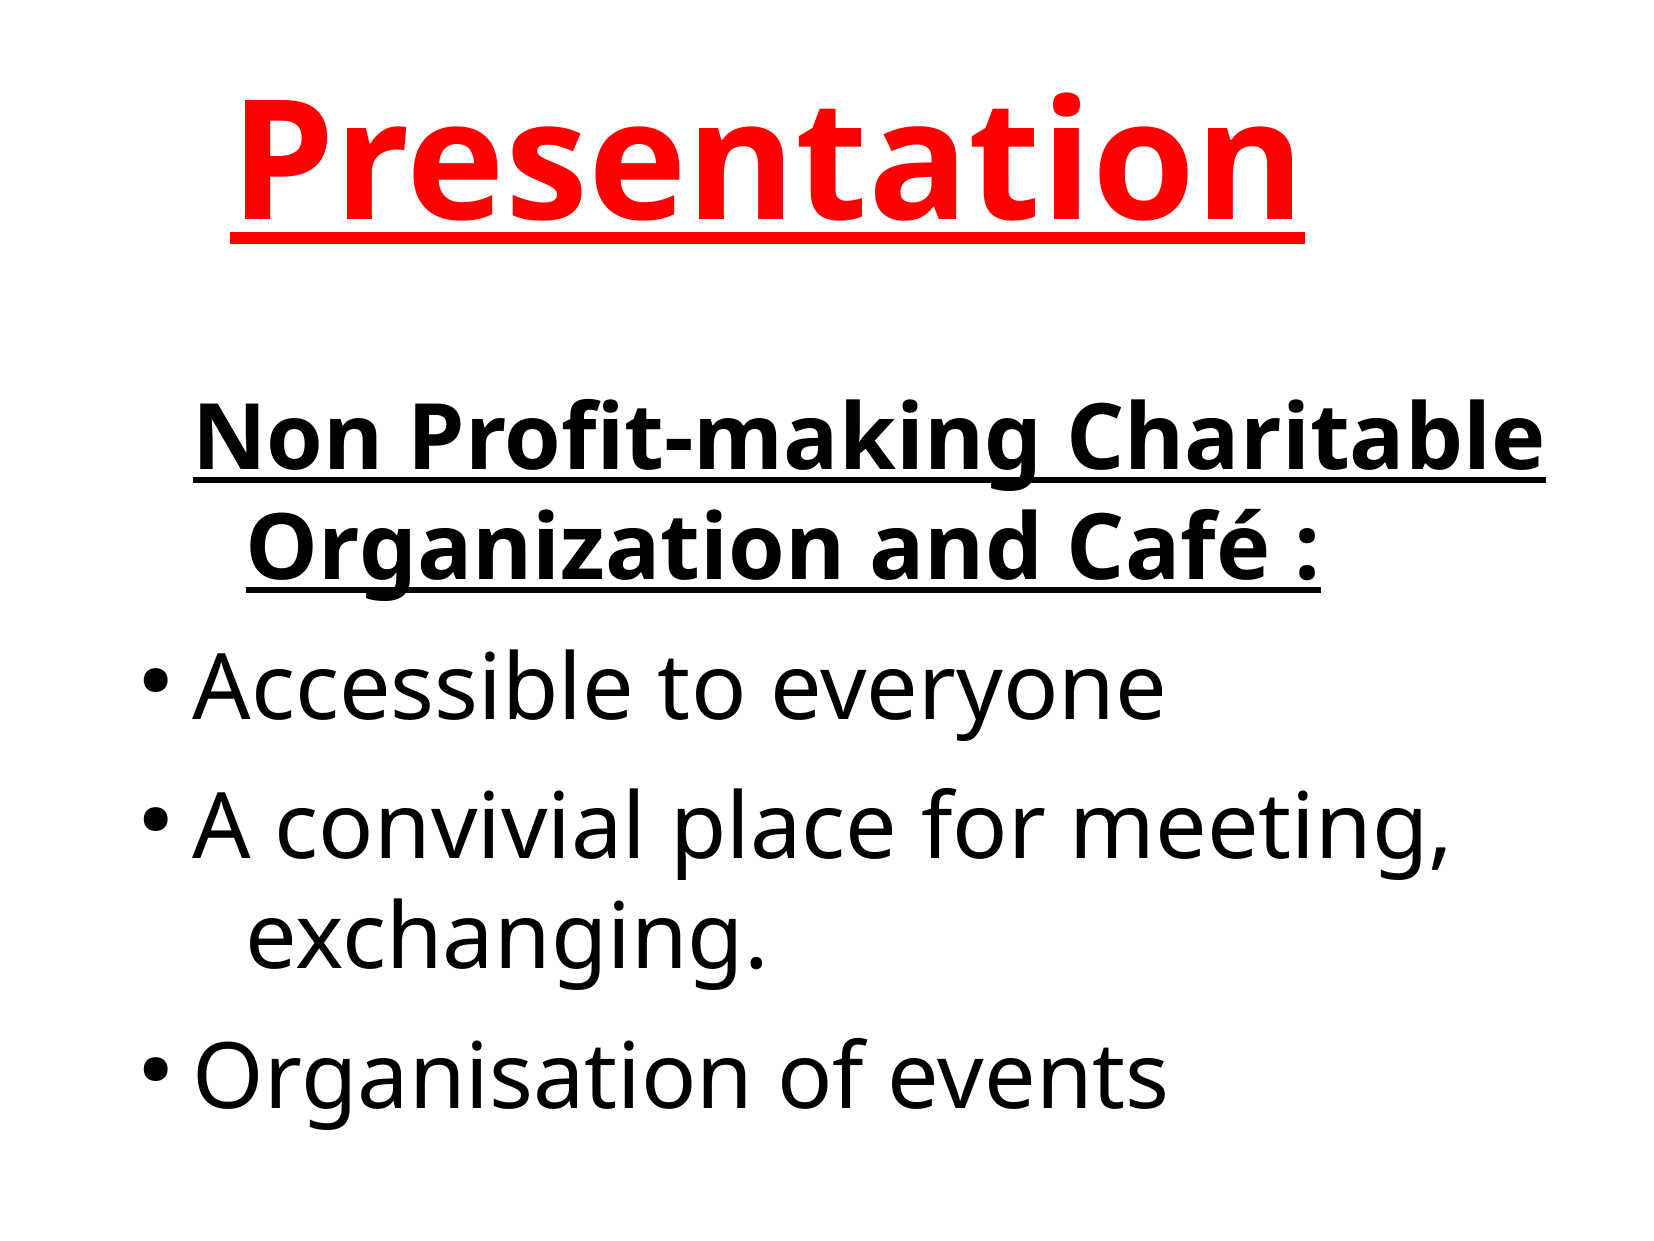

# Presentation
Non Profit-making Charitable Organization and Café :
Accessible to everyone
A convivial place for meeting, exchanging.
Organisation of events